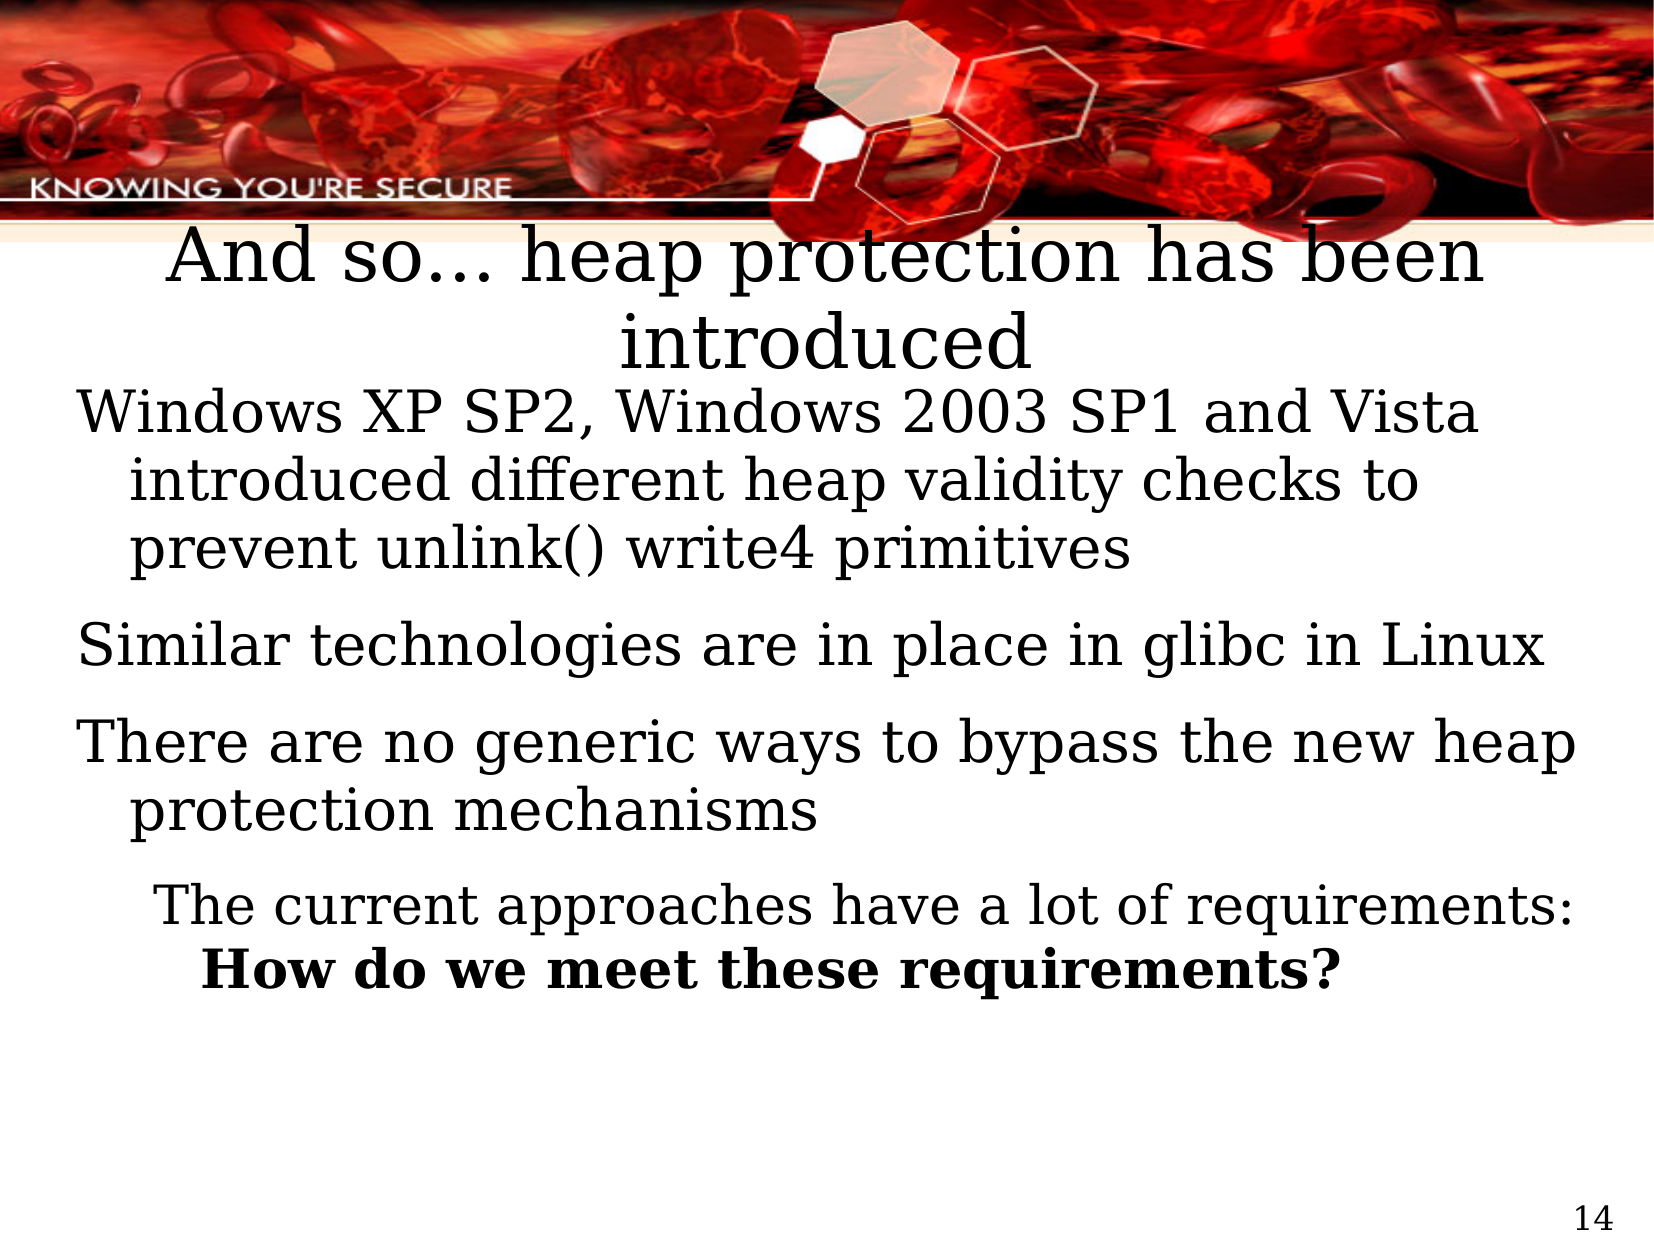

# And so... heap protection has been introduced
Windows XP SP2, Windows 2003 SP1 and Vista introduced different heap validity checks to prevent unlink() write4 primitives
Similar technologies are in place in glibc in Linux
There are no generic ways to bypass the new heap protection mechanisms
The current approaches have a lot of requirements: How do we meet these requirements?